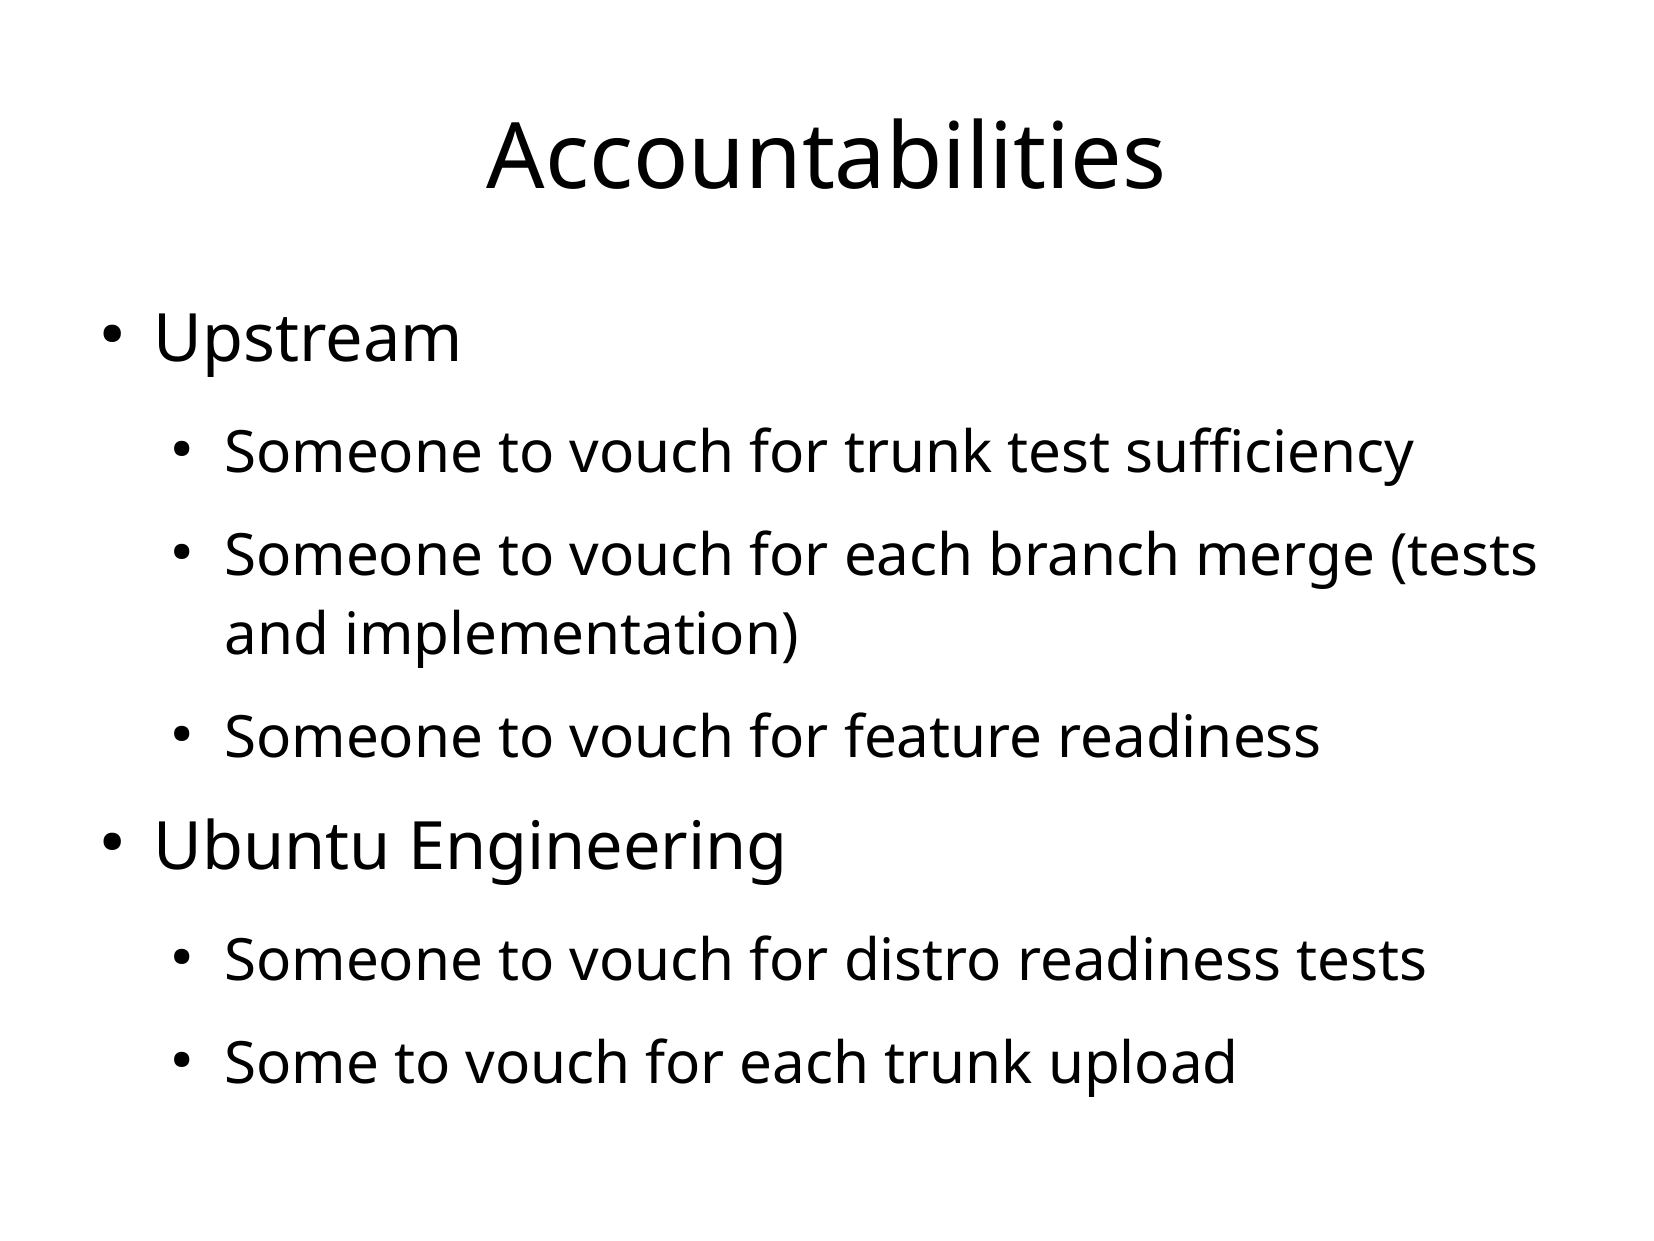

# Accountabilities
Upstream
Someone to vouch for trunk test sufficiency
Someone to vouch for each branch merge (tests and implementation)
Someone to vouch for feature readiness
Ubuntu Engineering
Someone to vouch for distro readiness tests
Some to vouch for each trunk upload